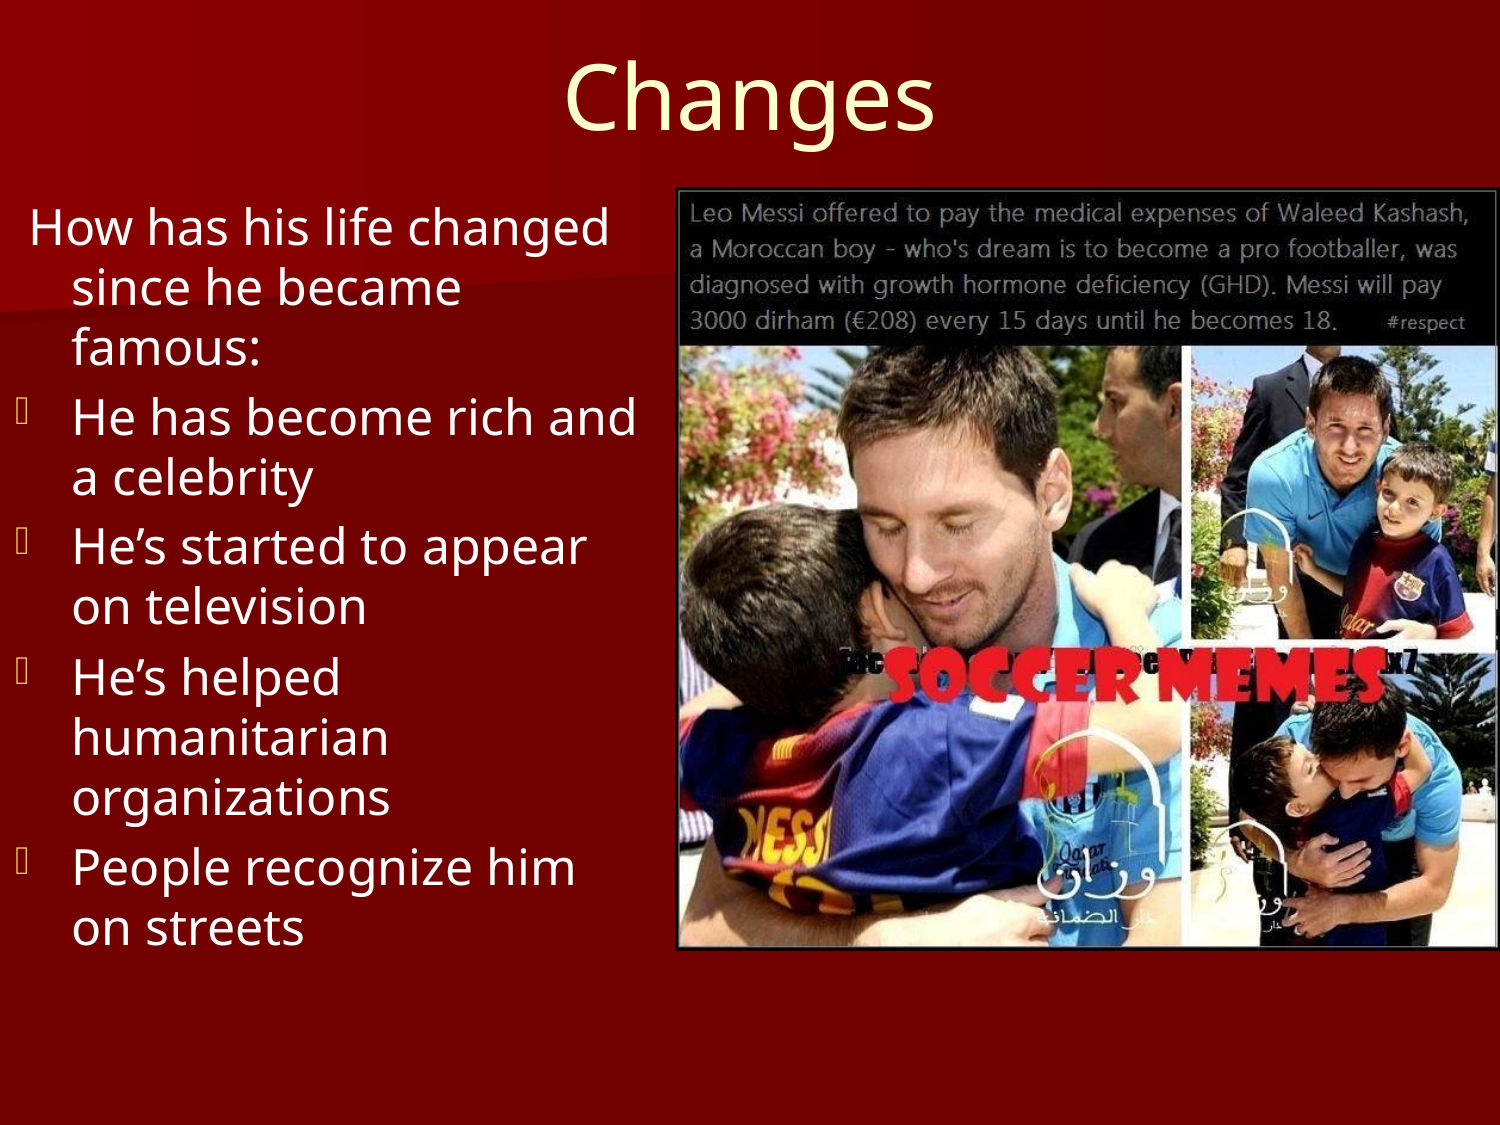

# Changes
 How has his life changed since he became famous:
He has become rich and a celebrity
He’s started to appear on television
He’s helped humanitarian organizations
People recognize him on streets